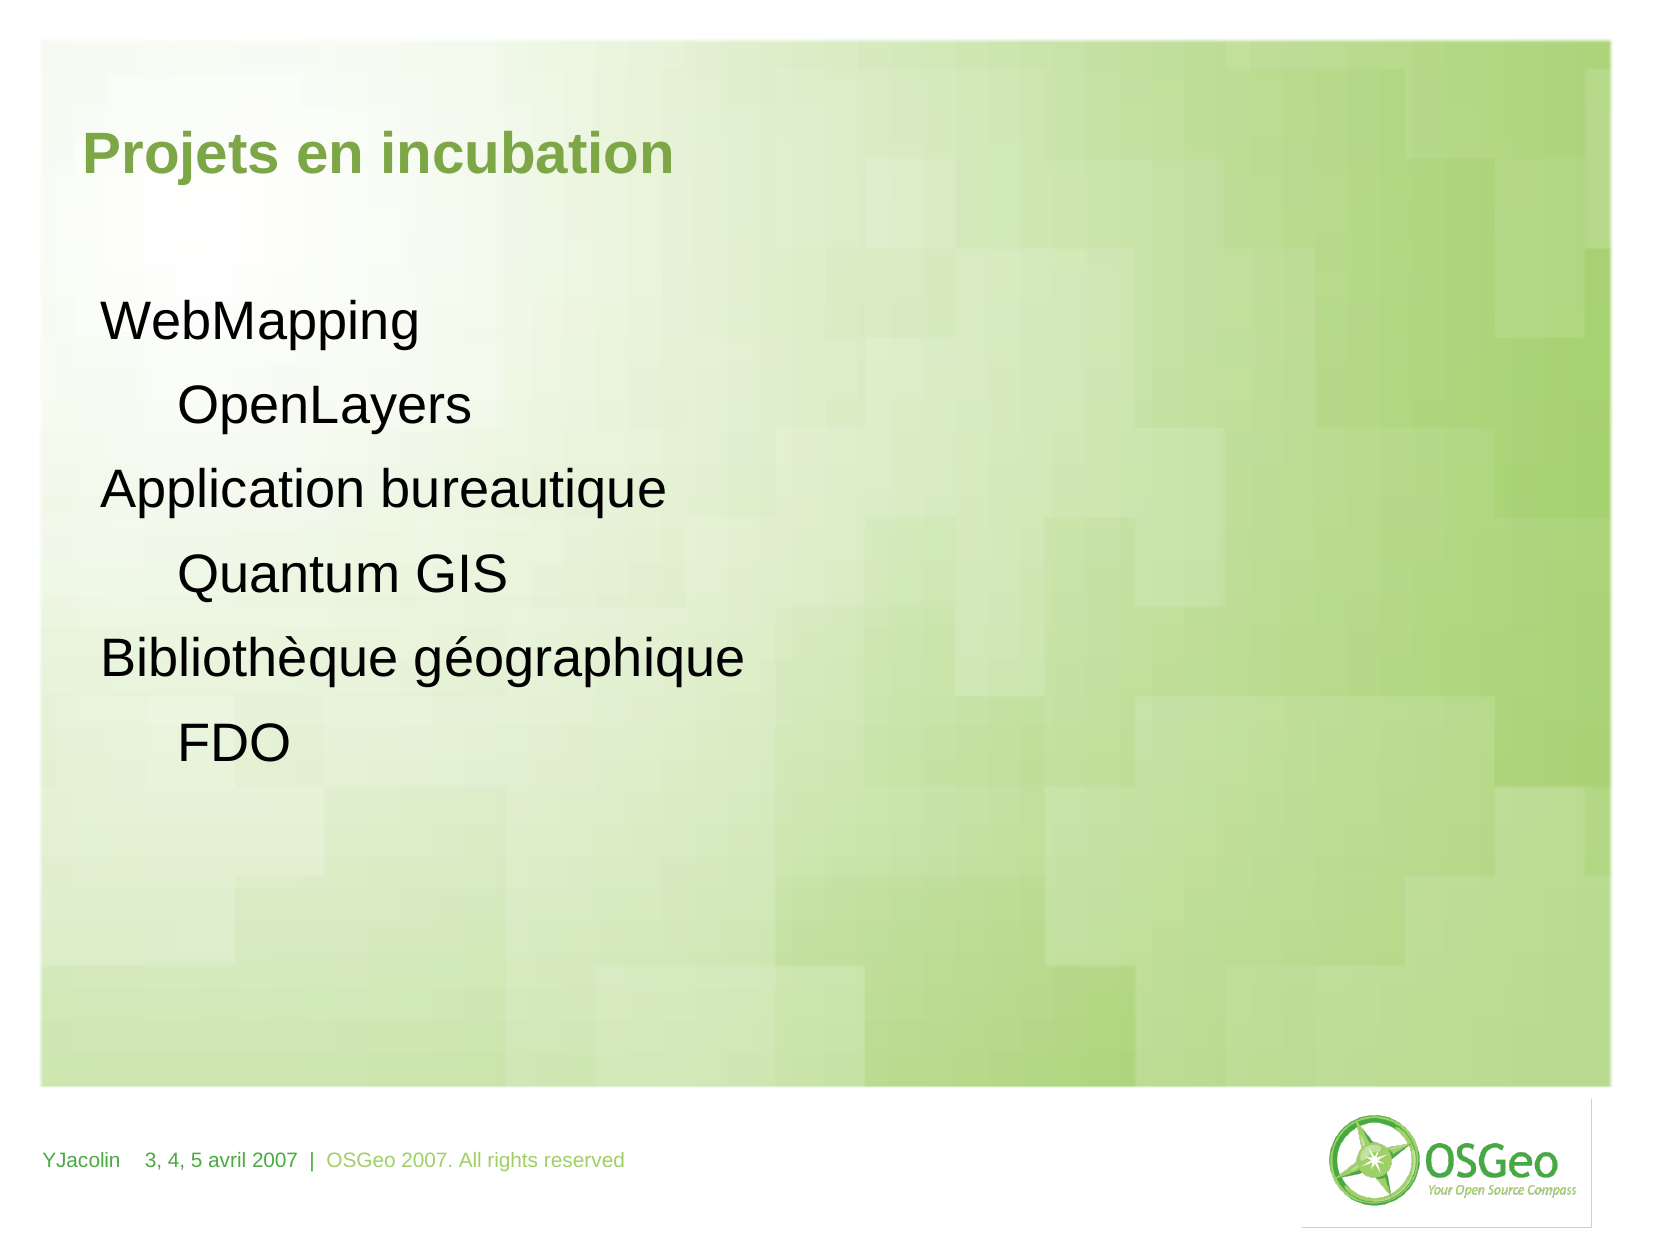

# Projets en incubation
WebMapping
OpenLayers
Application bureautique
Quantum GIS
Bibliothèque géographique
FDO